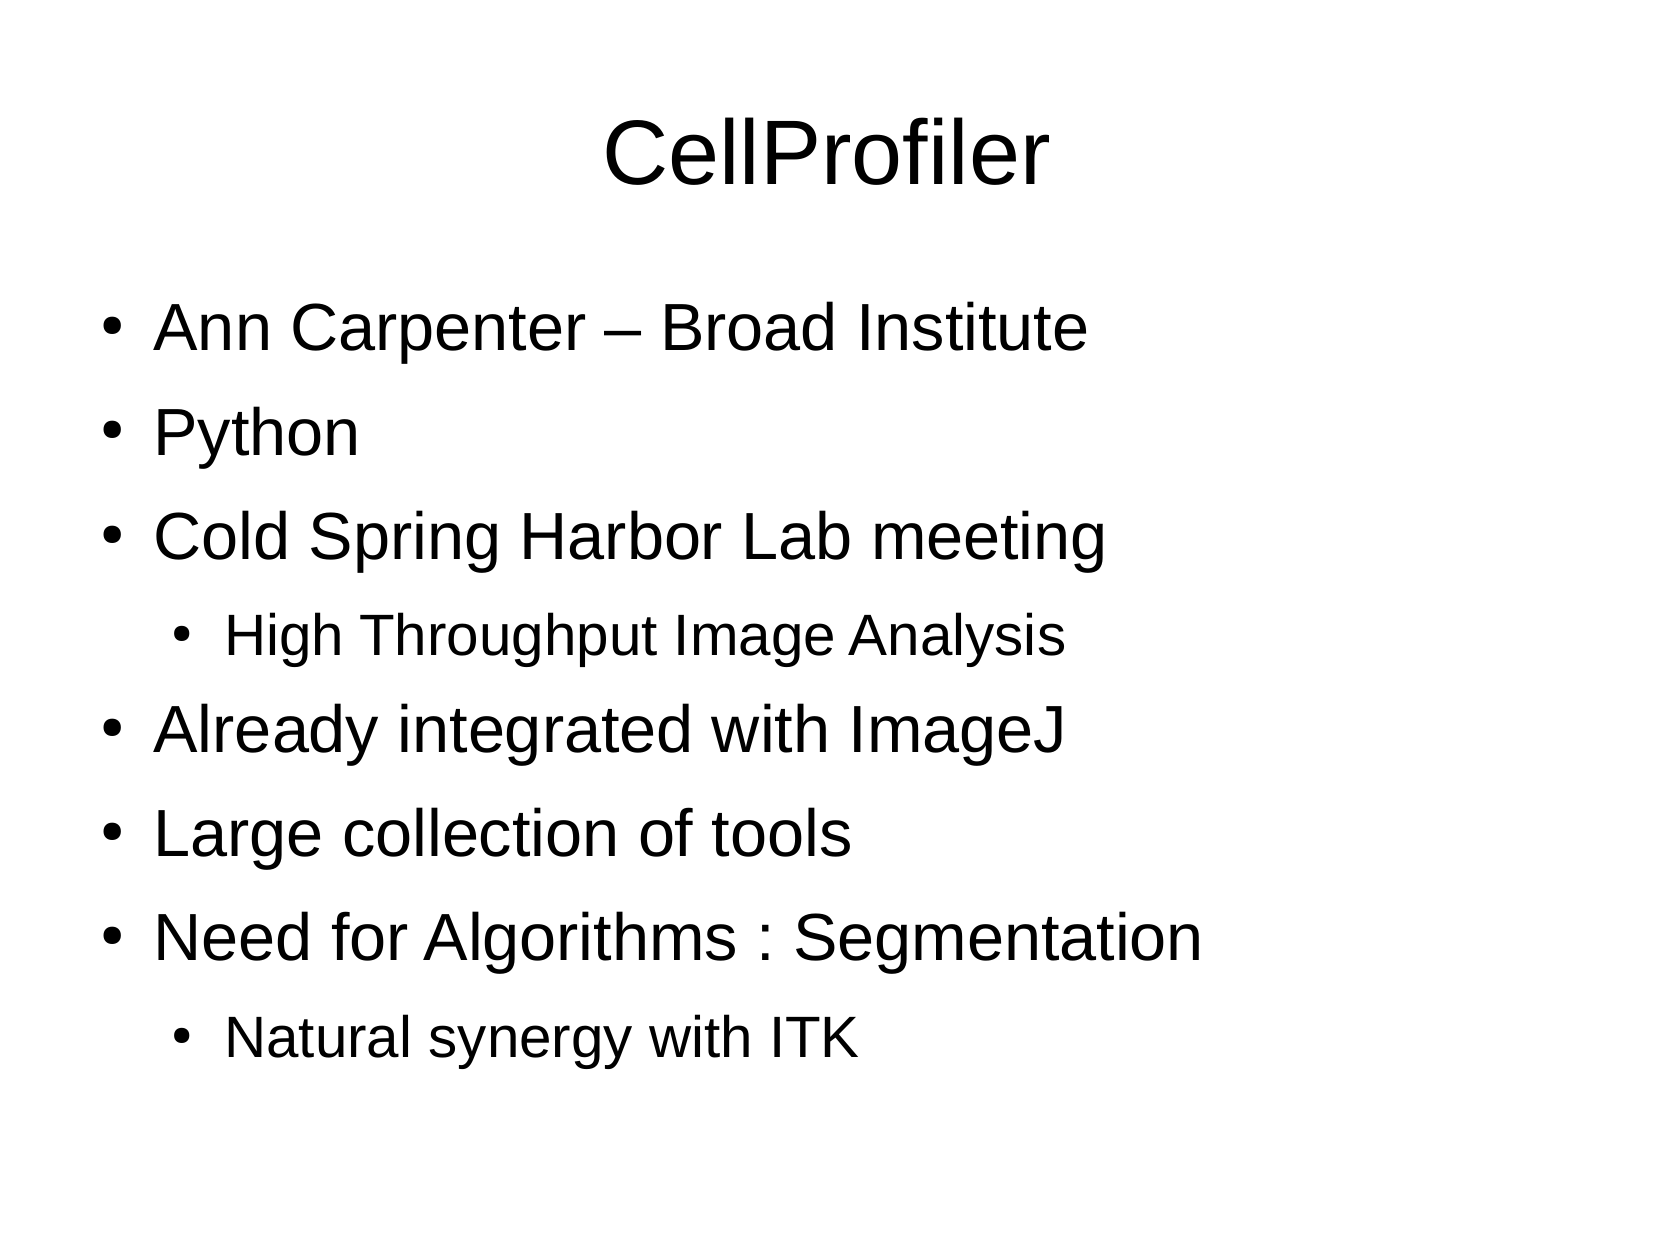

# CellProfiler
Ann Carpenter – Broad Institute
Python
Cold Spring Harbor Lab meeting
High Throughput Image Analysis
Already integrated with ImageJ
Large collection of tools
Need for Algorithms : Segmentation
Natural synergy with ITK